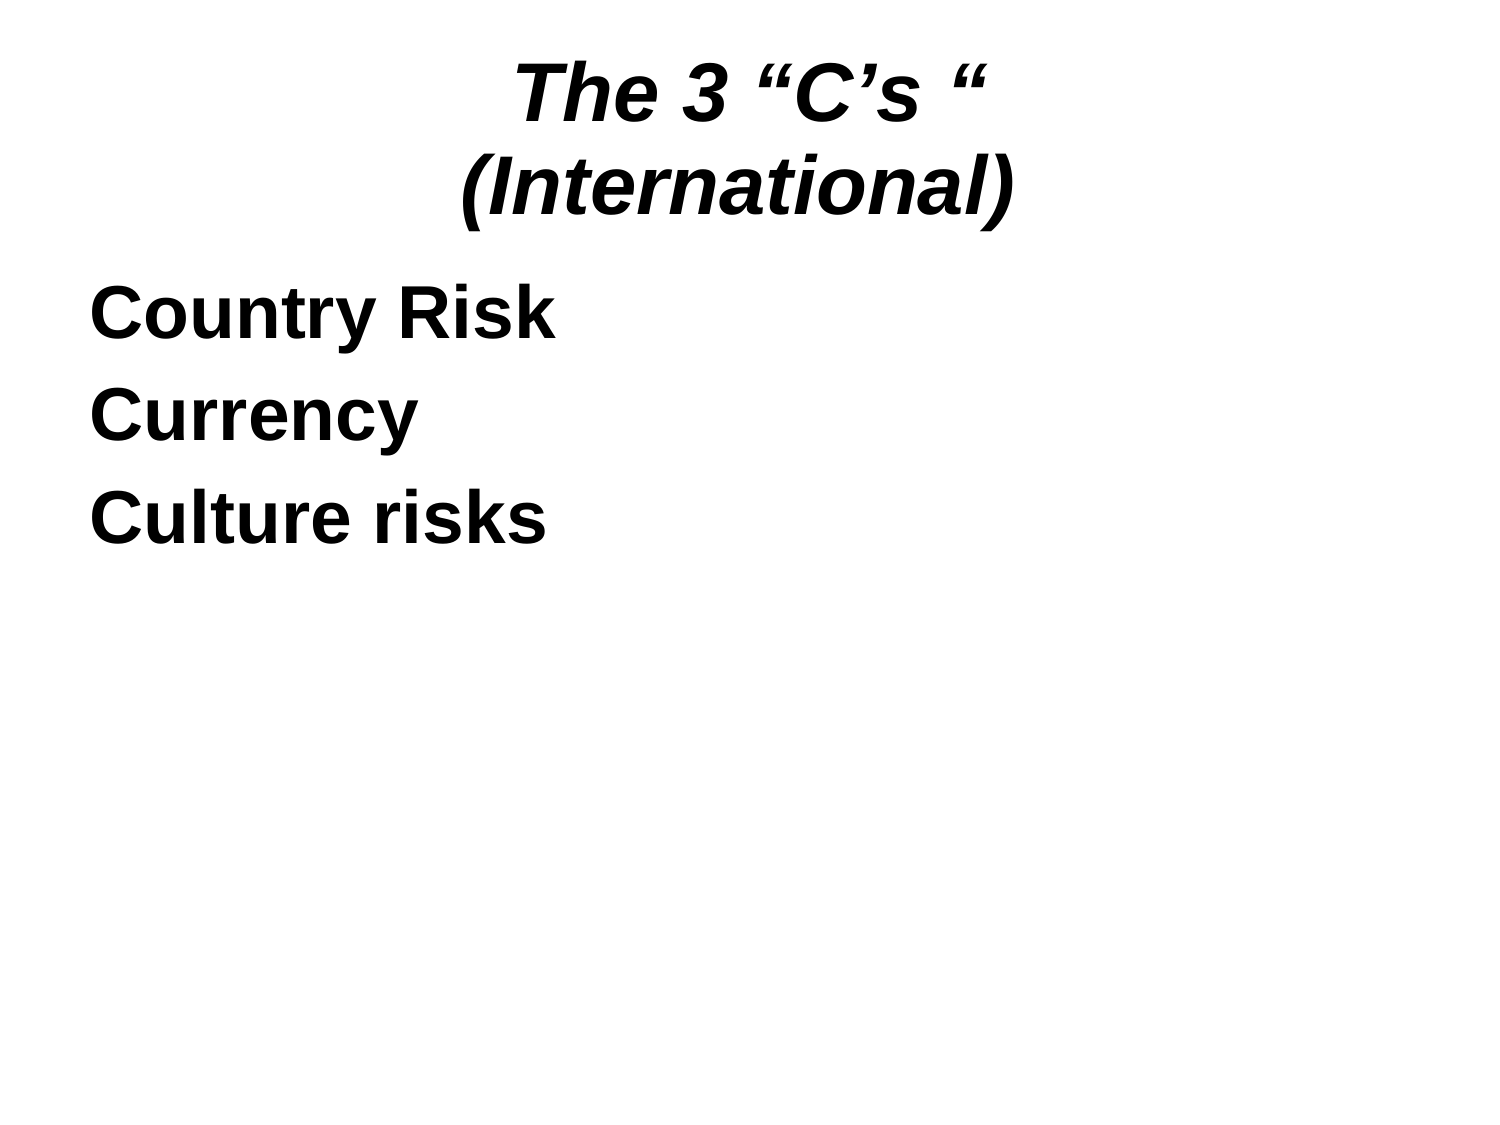

# The 3 “C’s “ (International)
Country Risk
Currency
Culture risks